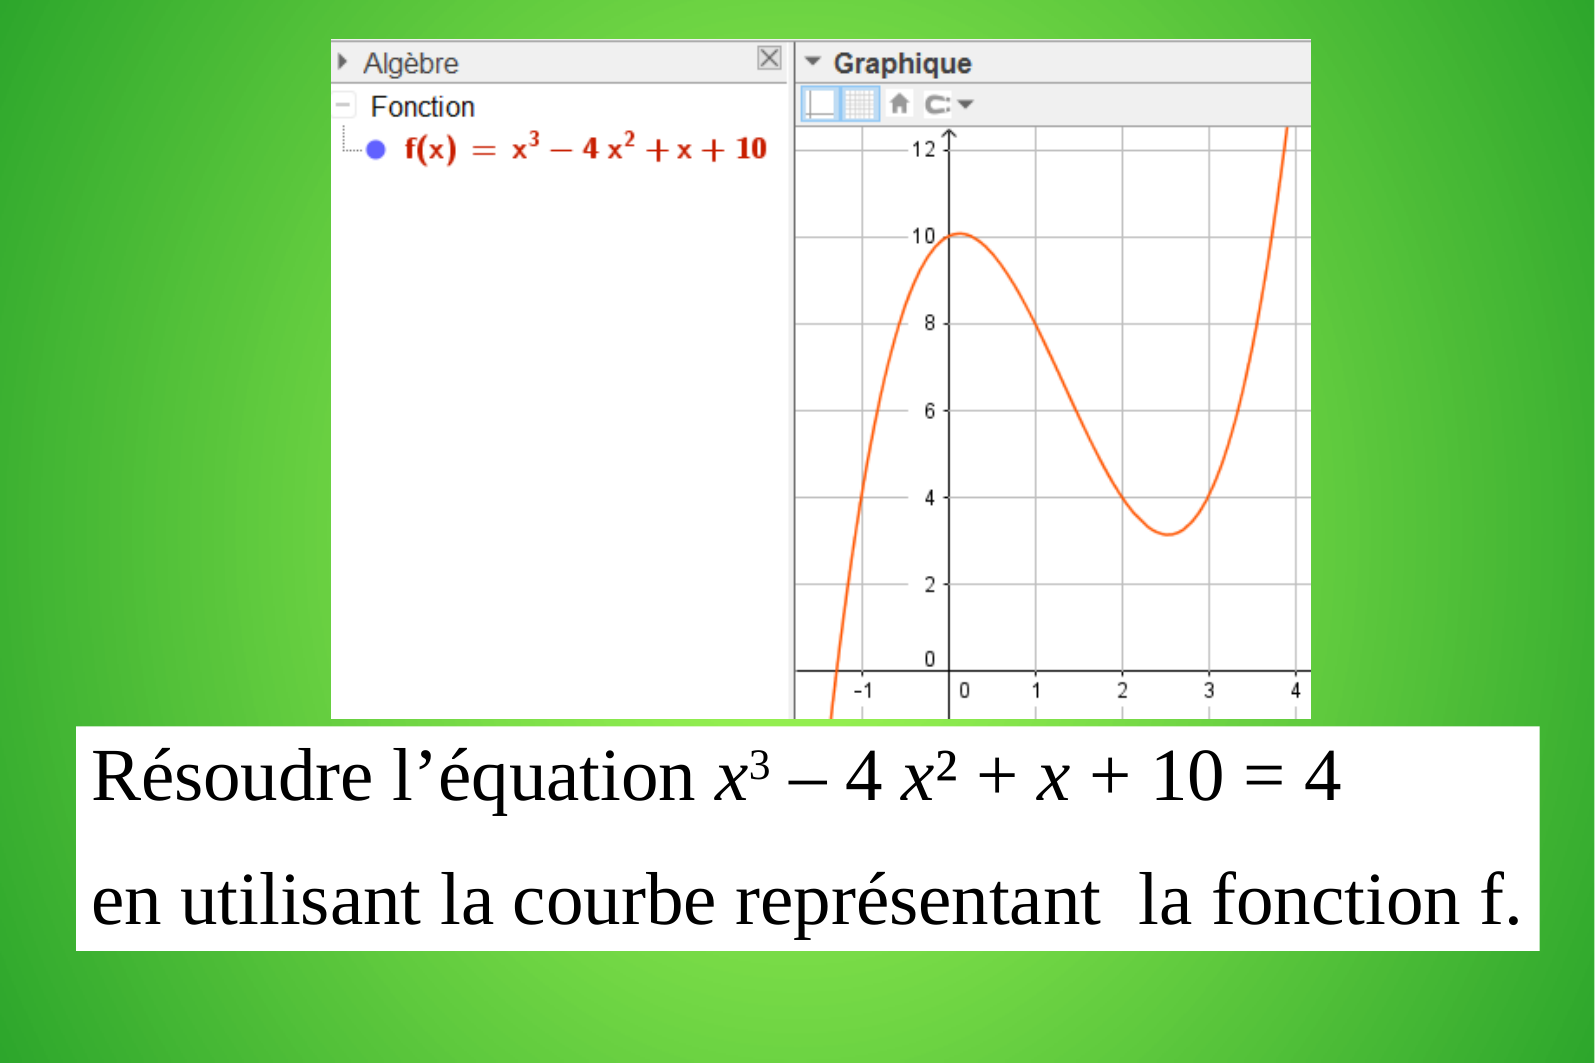

Résoudre l’équation x3 – 4 x² + x + 10 = 4
en utilisant la courbe représentant la fonction f.